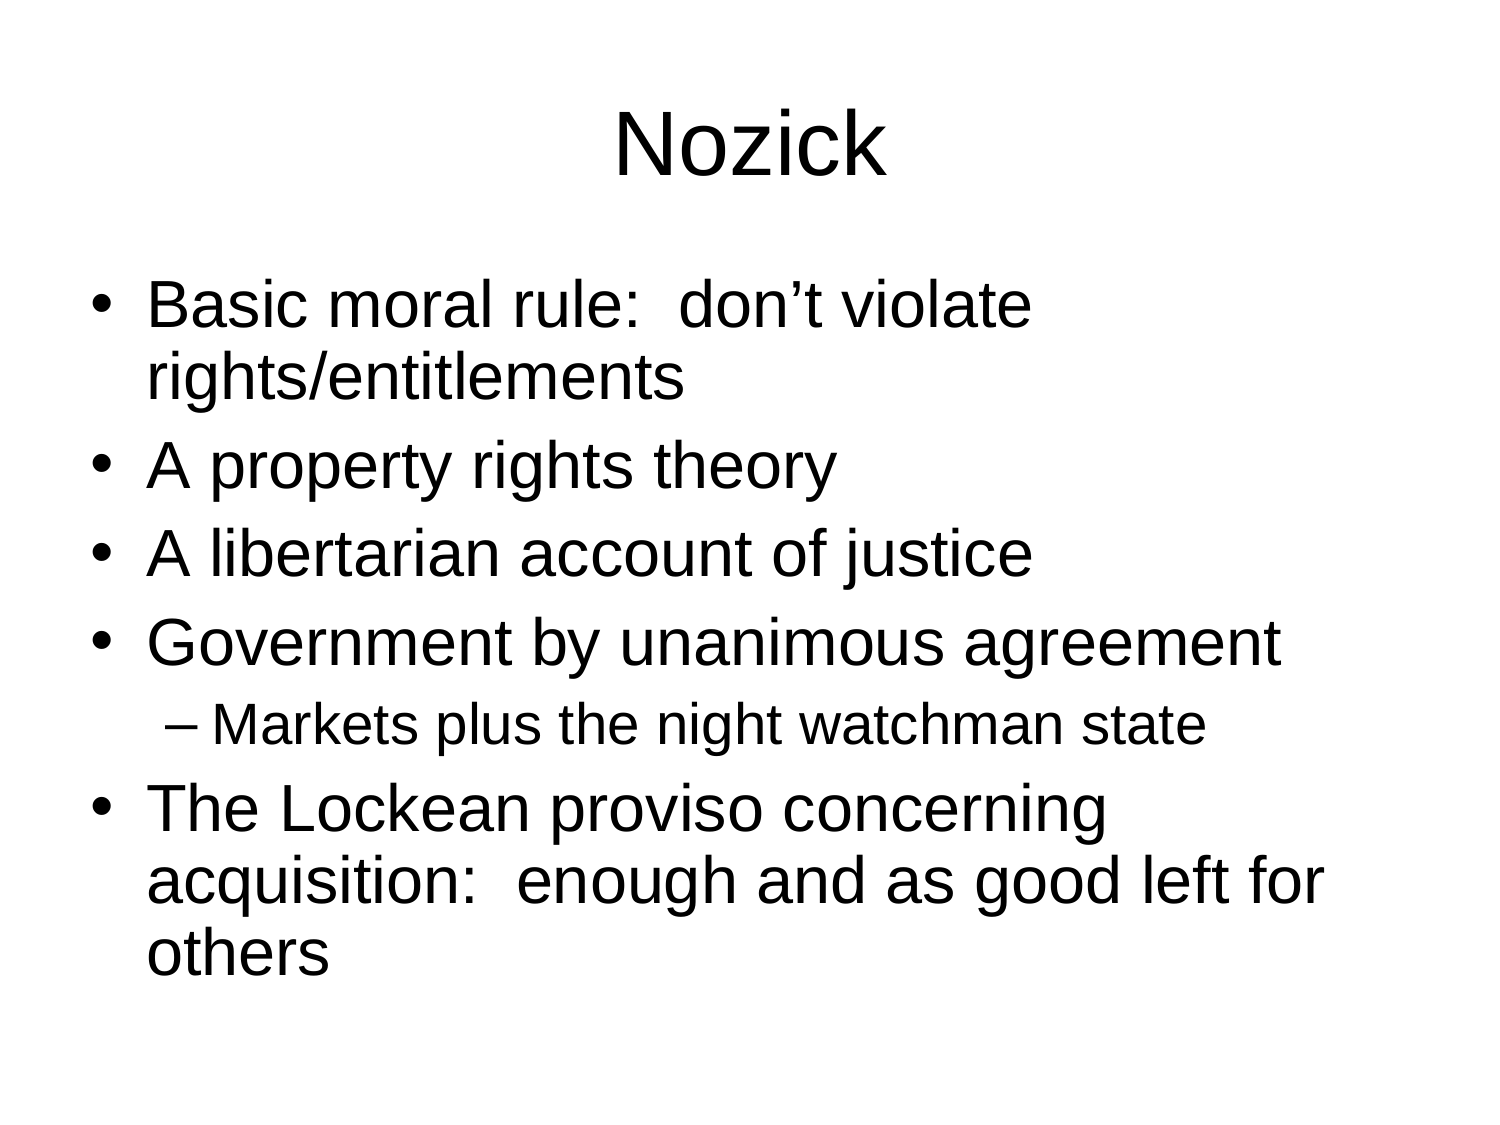

# Nozick
Basic moral rule: don’t violate rights/entitlements
A property rights theory
A libertarian account of justice
Government by unanimous agreement
Markets plus the night watchman state
The Lockean proviso concerning acquisition: enough and as good left for others